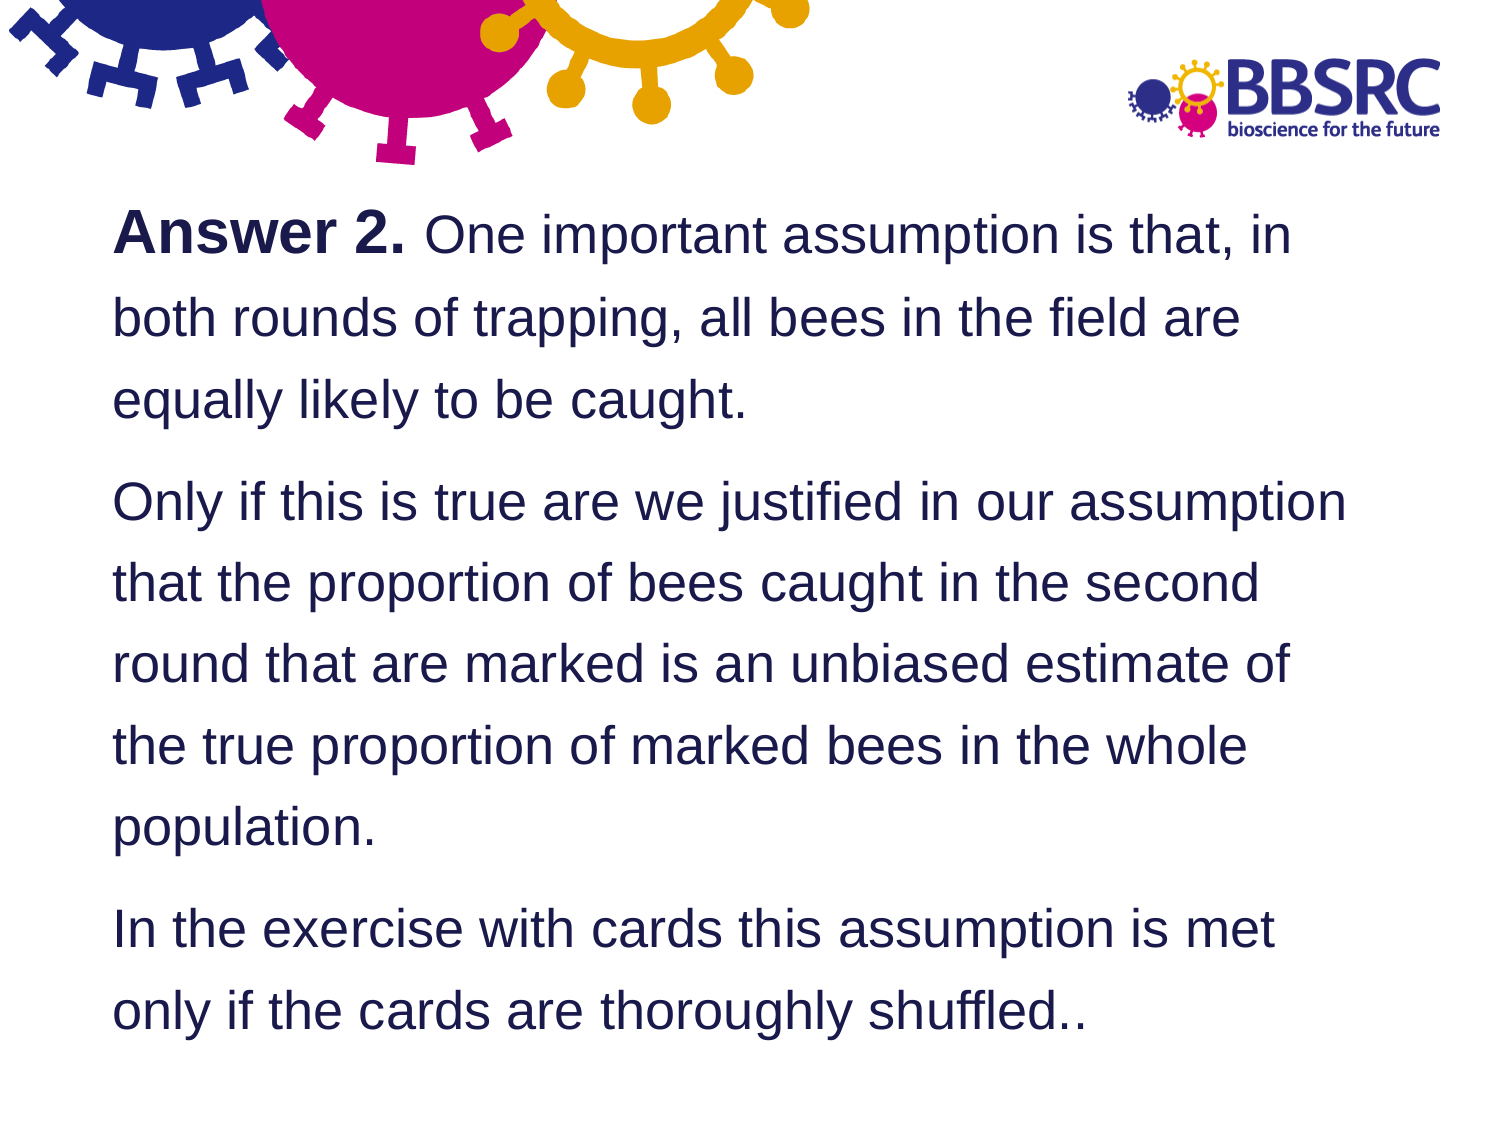

# Answer 2. One important assumption is that, in both rounds of trapping, all bees in the field are equally likely to be caught.
Only if this is true are we justified in our assumption that the proportion of bees caught in the second round that are marked is an unbiased estimate of the true proportion of marked bees in the whole population.
In the exercise with cards this assumption is met only if the cards are thoroughly shuffled..